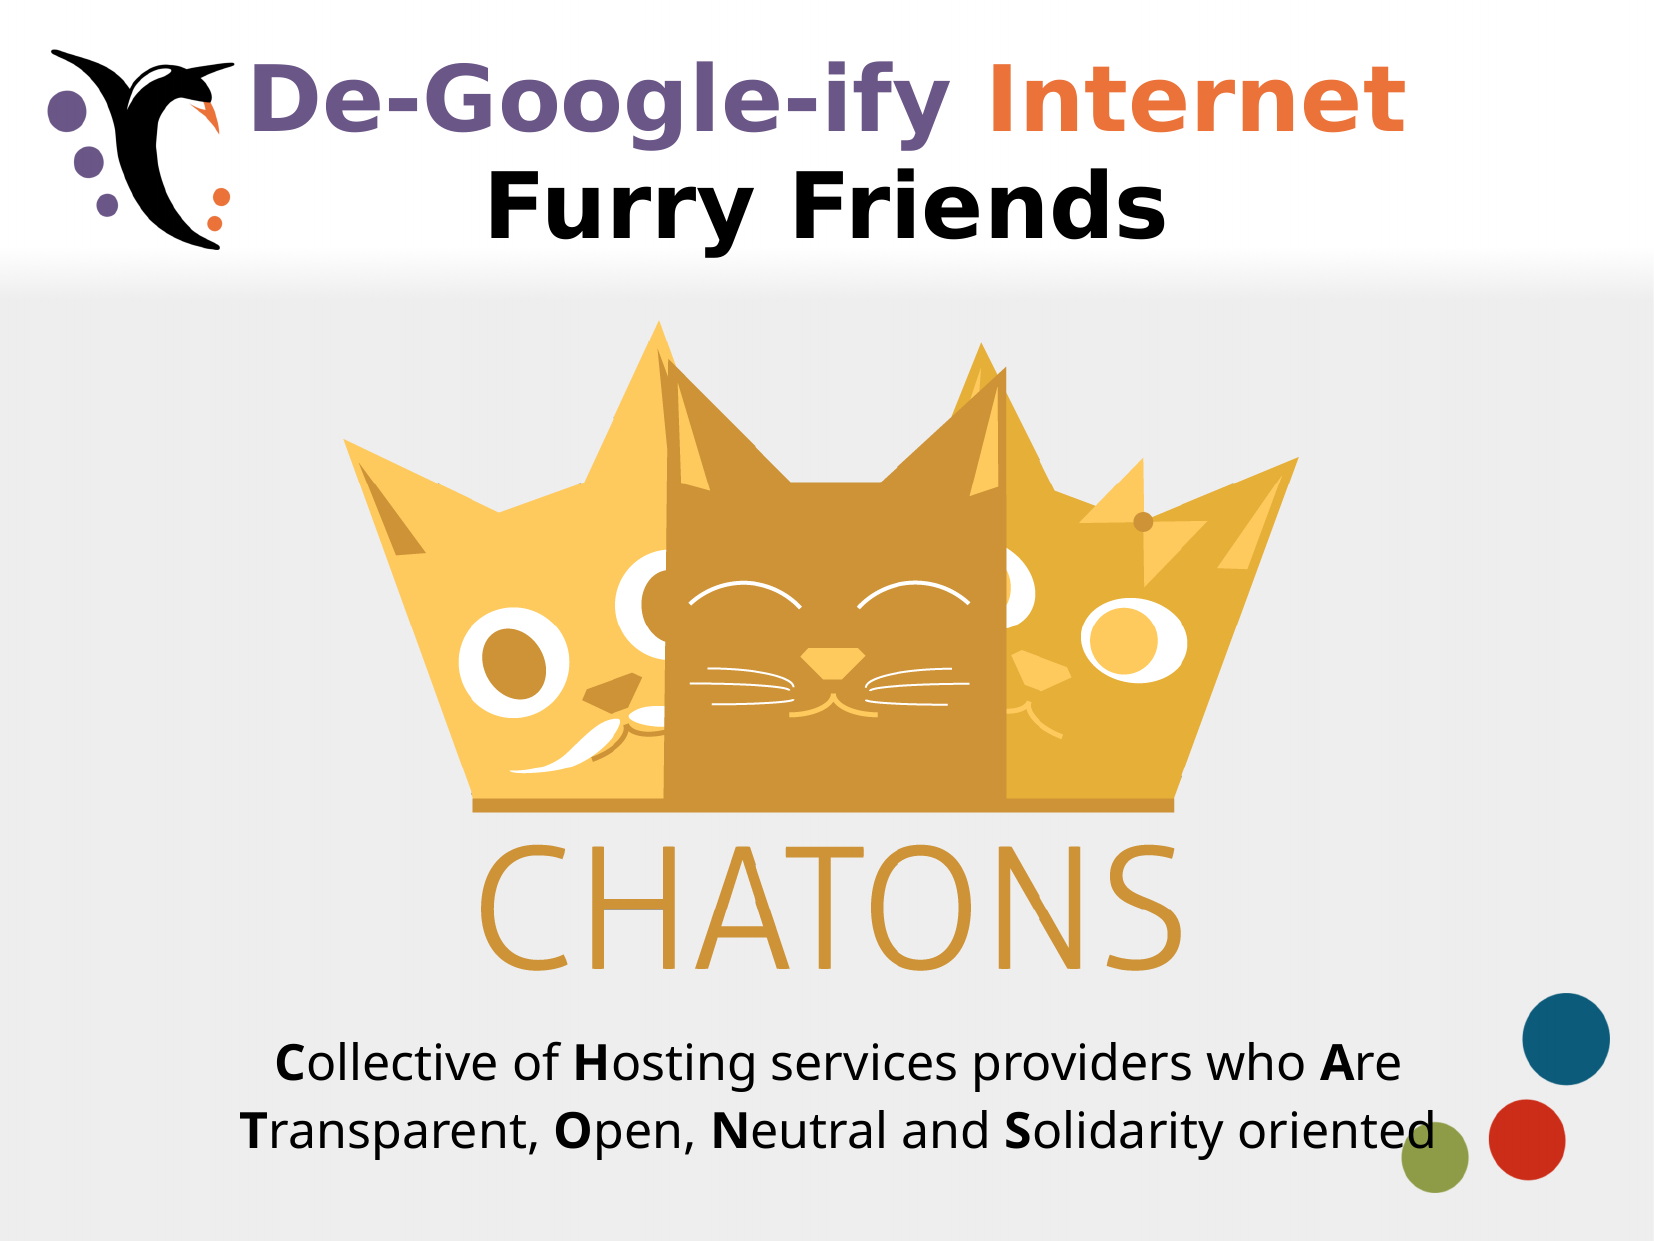

# De-Google-ify Internet Furry Friends
Collective of Hosting services providers who Are
Transparent, Open, Neutral and Solidarity oriented